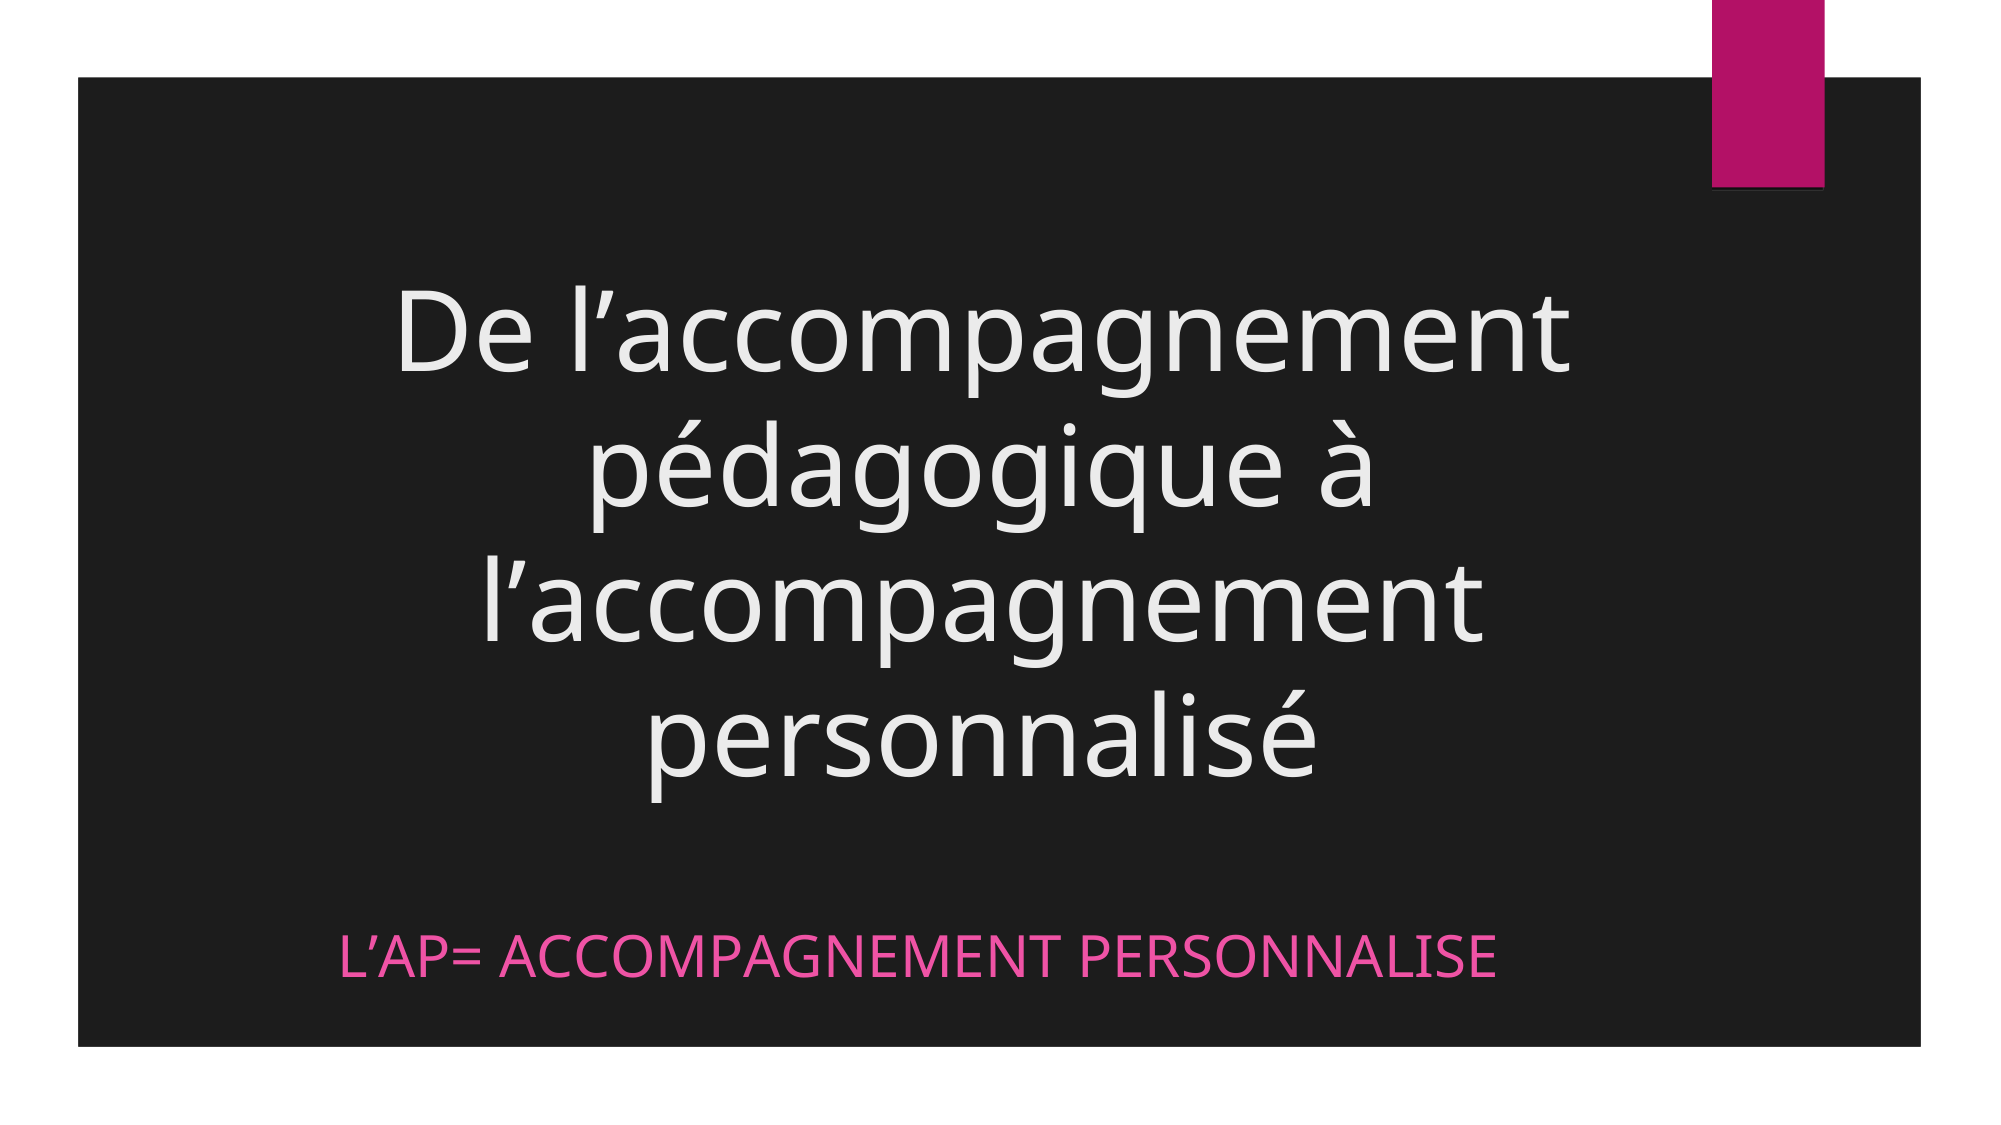

# De l’accompagnement pédagogique à l’accompagnement personnalisé
L’AP= ACCOMPAGNEMENT PERSONNALISE